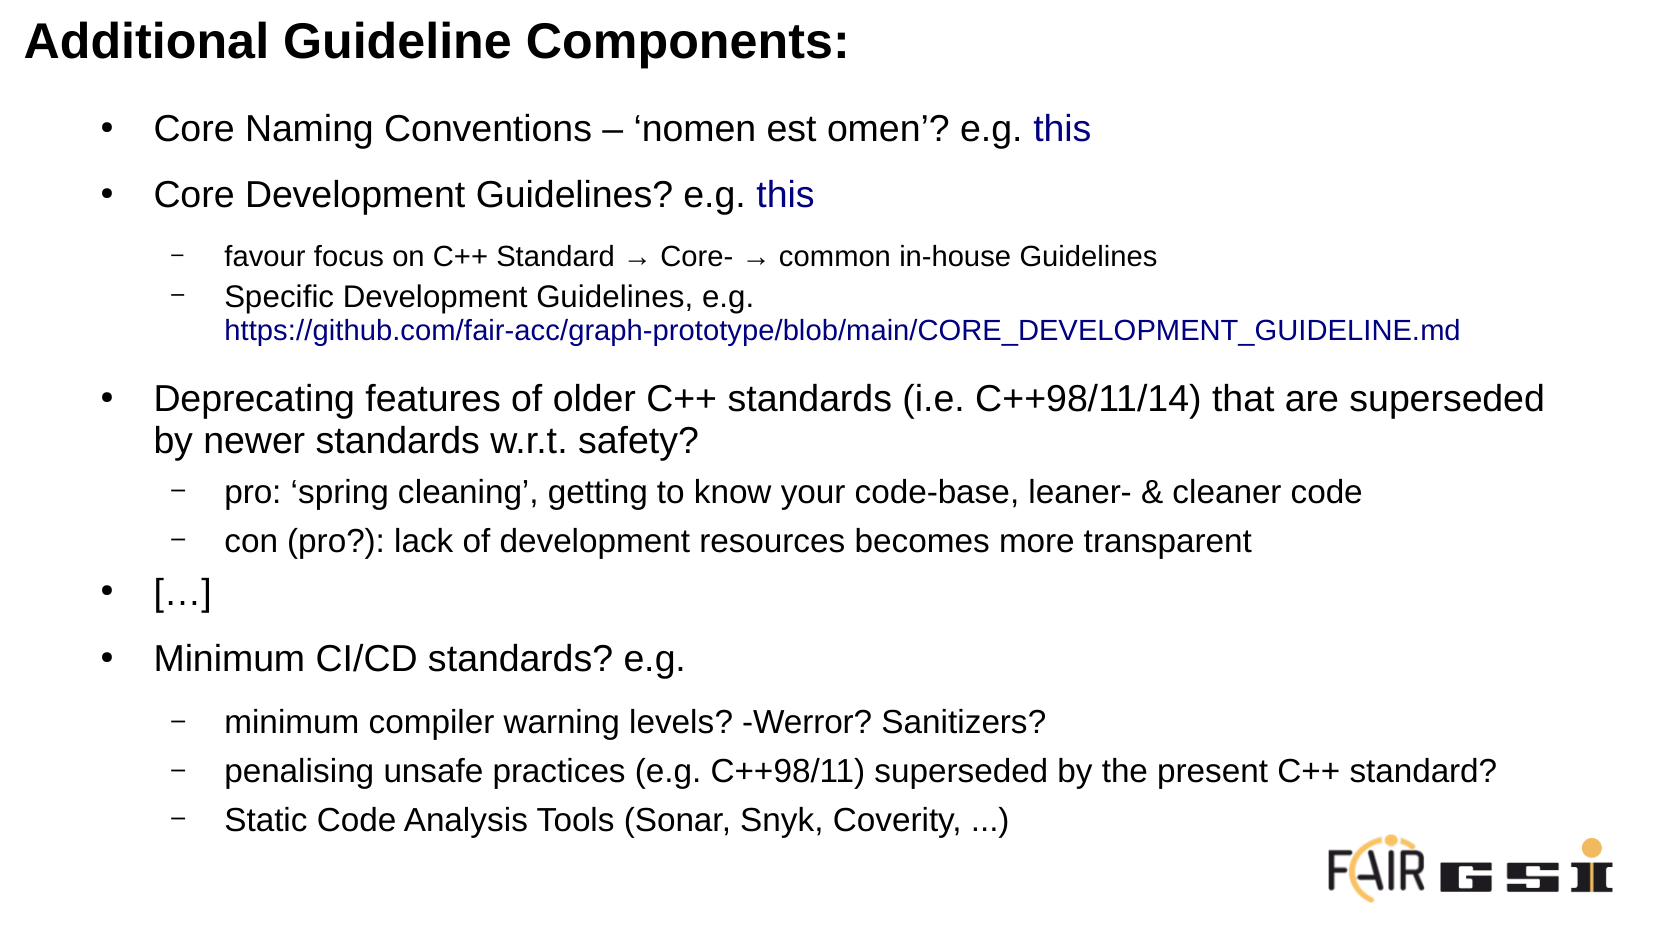

# Additional Guideline Components:
Core Naming Conventions – ‘nomen est omen’? e.g. this
Core Development Guidelines? e.g. this
favour focus on C++ Standard → Core- → common in-house Guidelines
Specific Development Guidelines, e.g.
https://github.com/fair-acc/graph-prototype/blob/main/CORE_DEVELOPMENT_GUIDELINE.md
Deprecating features of older C++ standards (i.e. C++98/11/14) that are superseded by newer standards w.r.t. safety?
pro: ‘spring cleaning’, getting to know your code-base, leaner- & cleaner code
con (pro?): lack of development resources becomes more transparent
[…]
Minimum CI/CD standards? e.g.
minimum compiler warning levels? -Werror? Sanitizers?
penalising unsafe practices (e.g. C++98/11) superseded by the present C++ standard?
Static Code Analysis Tools (Sonar, Snyk, Coverity, ...)